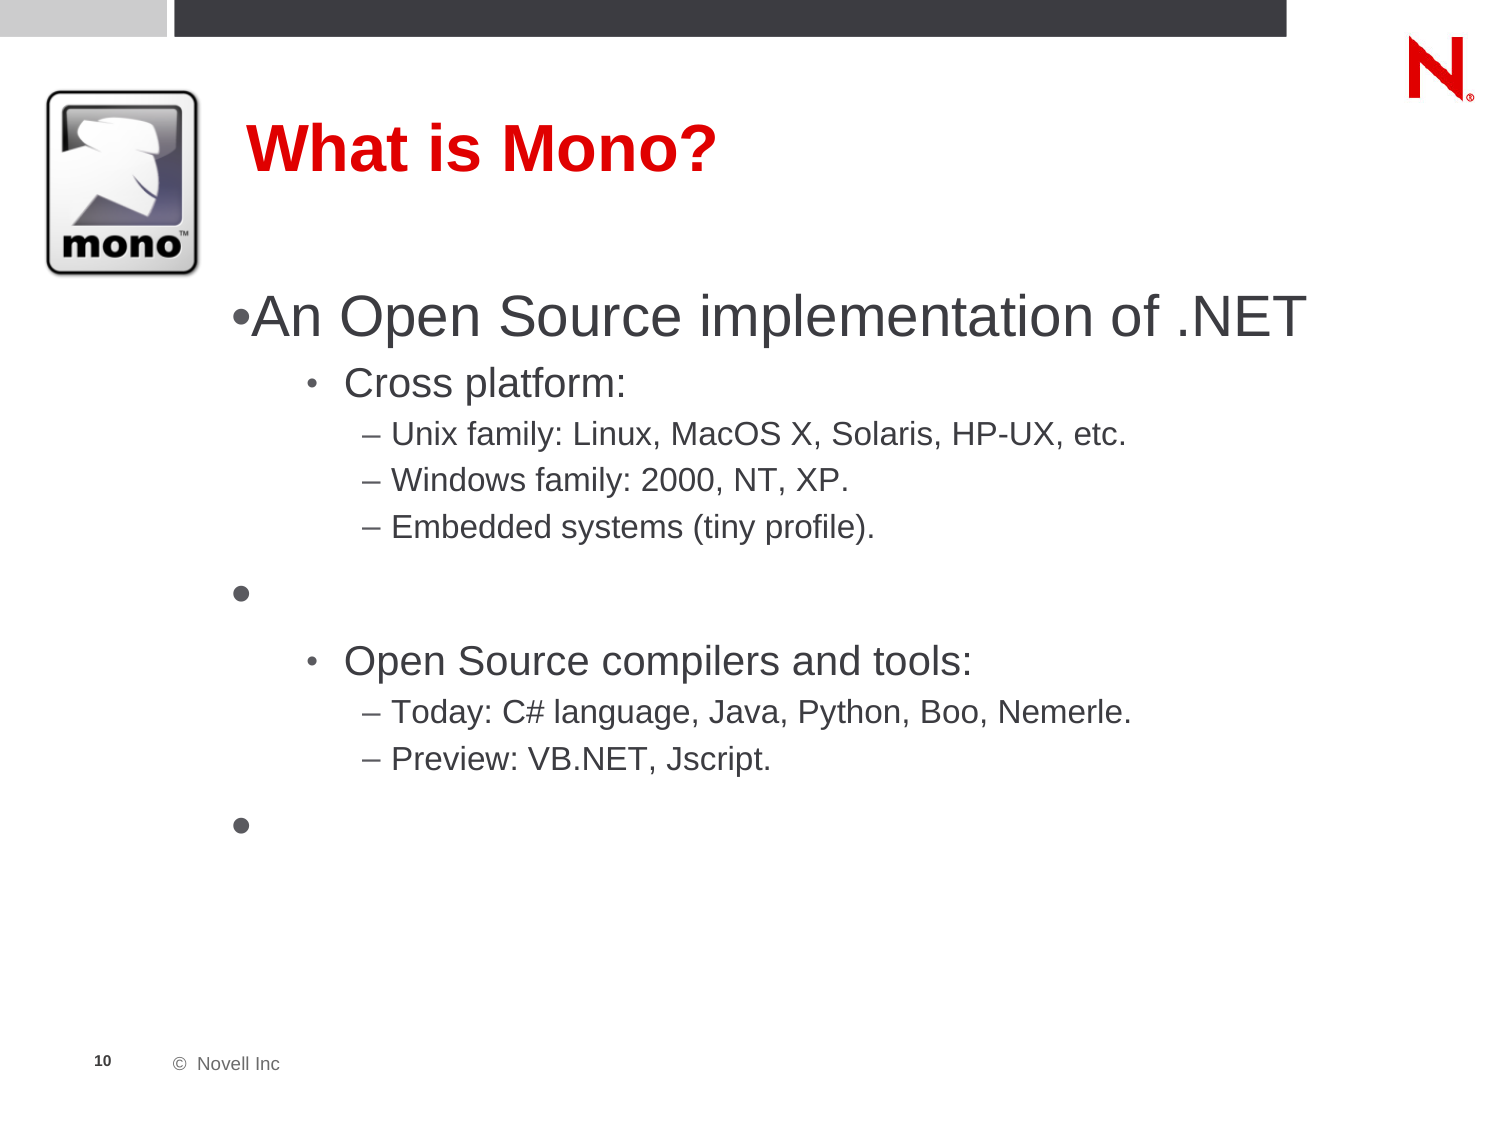

# What is Mono?
An Open Source implementation of .NET
Cross platform:
Unix family: Linux, MacOS X, Solaris, HP-UX, etc.
Windows family: 2000, NT, XP.
Embedded systems (tiny profile).
Open Source compilers and tools:
Today: C# language, Java, Python, Boo, Nemerle.
Preview: VB.NET, Jscript.